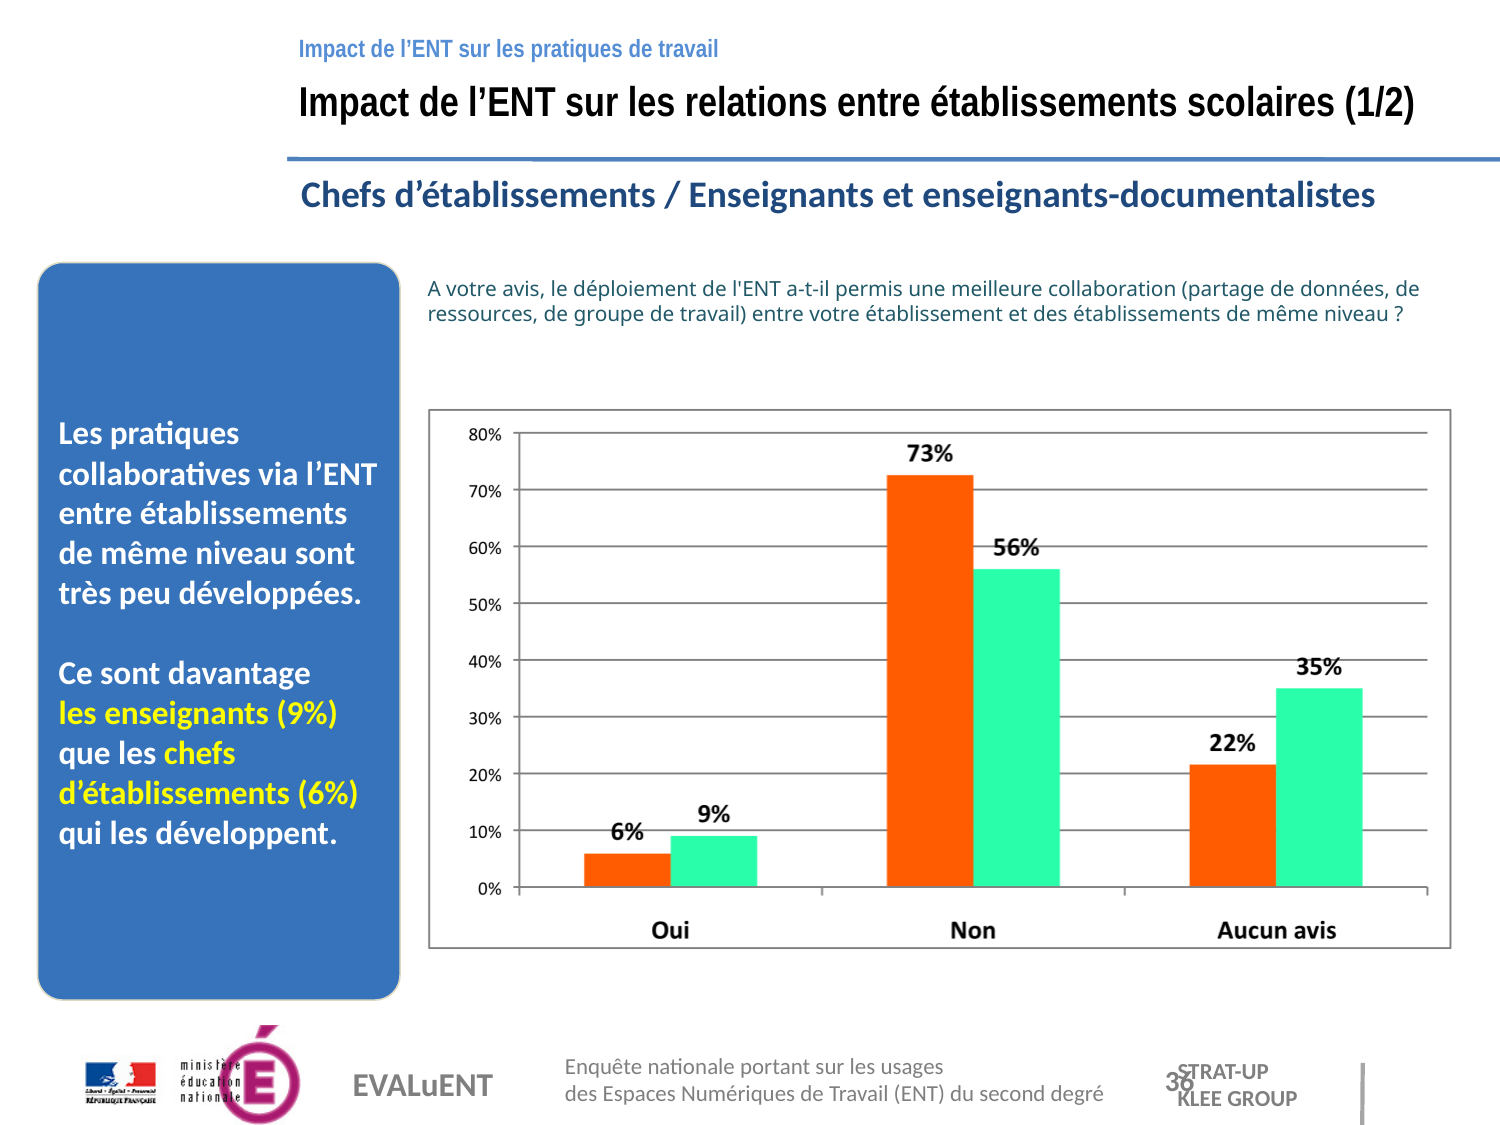

Impact de l’ENT sur les pratiques de travail
Impact de l’ENT sur les relations entre établissements scolaires (1/2)
Chefs d’établissements / Enseignants et enseignants-documentalistes
Les pratiques collaboratives via l’ENT entre établissements
de même niveau sont très peu développées.
Ce sont davantage
les enseignants (9%) que les chefs d’établissements (6%) qui les développent.
A votre avis, le déploiement de l'ENT a-t-il permis une meilleure collaboration (partage de données, de ressources, de groupe de travail) entre votre établissement et des établissements de même niveau ?